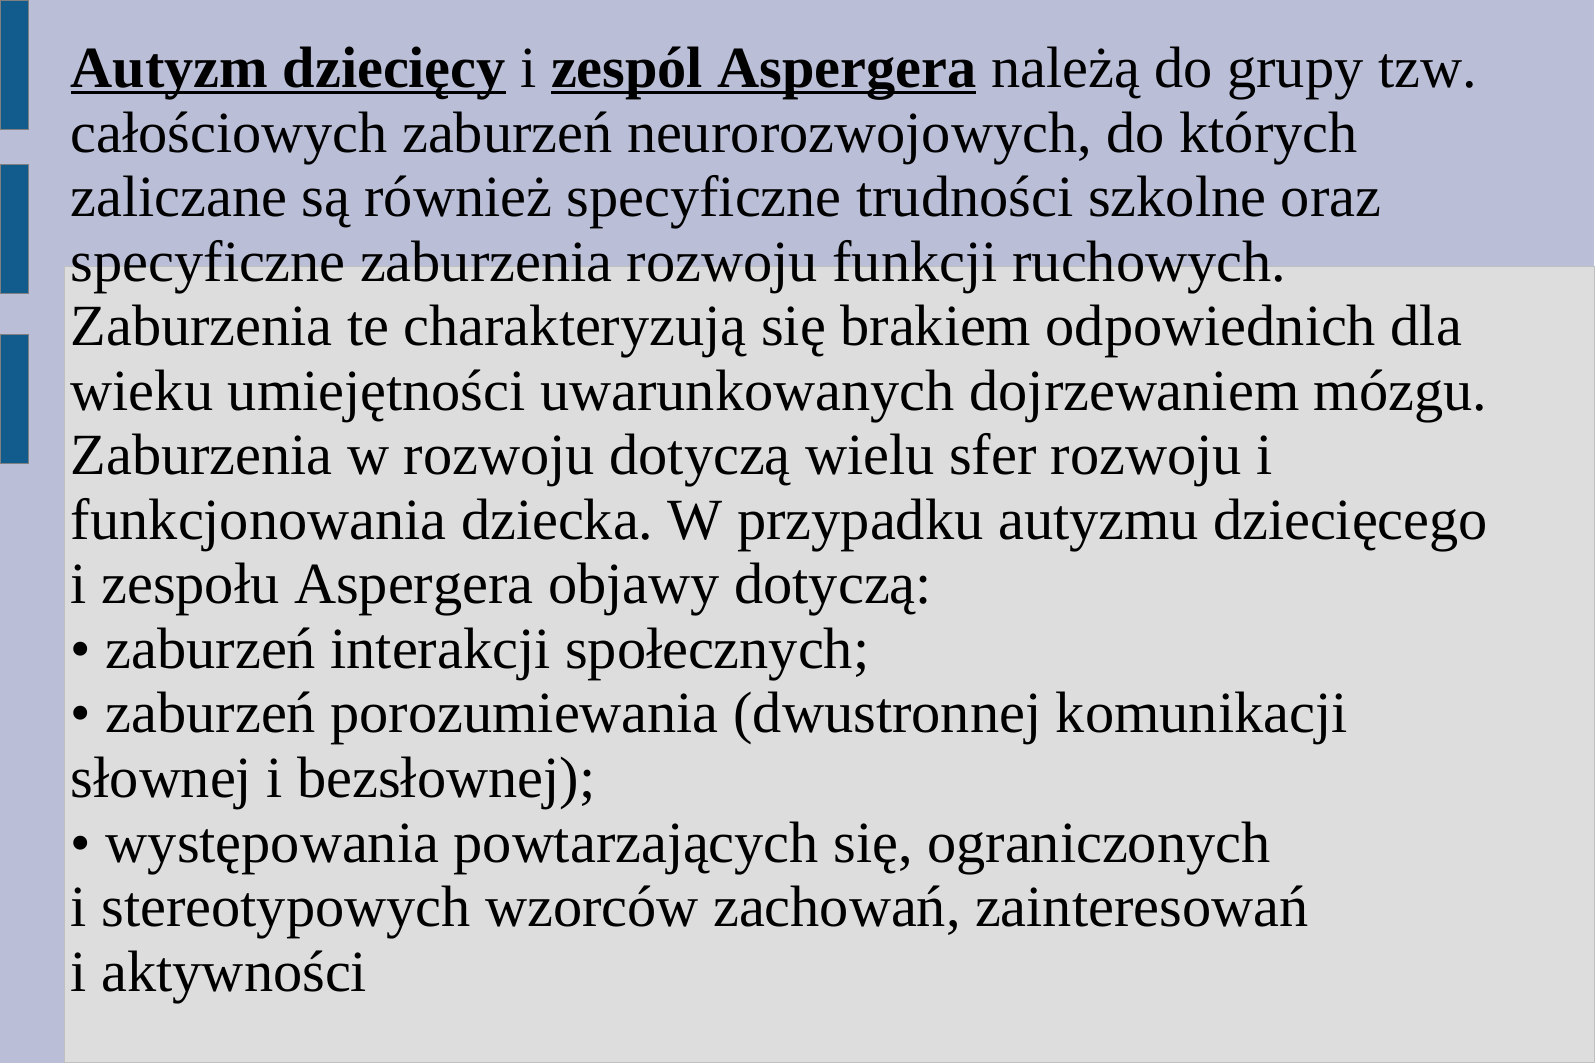

Autyzm dziecięcy i zespól Aspergera należą do grupy tzw.
całościowych zaburzeń neurorozwojowych, do których zaliczane są również specyficzne trudności szkolne oraz specyficzne zaburzenia rozwoju funkcji ruchowych. Zaburzenia te charakteryzują się brakiem odpowiednich dla wieku umiejętności uwarunkowanych dojrzewaniem mózgu.
Zaburzenia w rozwoju dotyczą wielu sfer rozwoju i funkcjonowania dziecka. W przypadku autyzmu dziecięcego
i zespołu Aspergera objawy dotyczą:
• zaburzeń interakcji społecznych;
• zaburzeń porozumiewania (dwustronnej komunikacji
słownej i bezsłownej);
• występowania powtarzających się, ograniczonych
i stereotypowych wzorców zachowań, zainteresowań
i aktywności
#